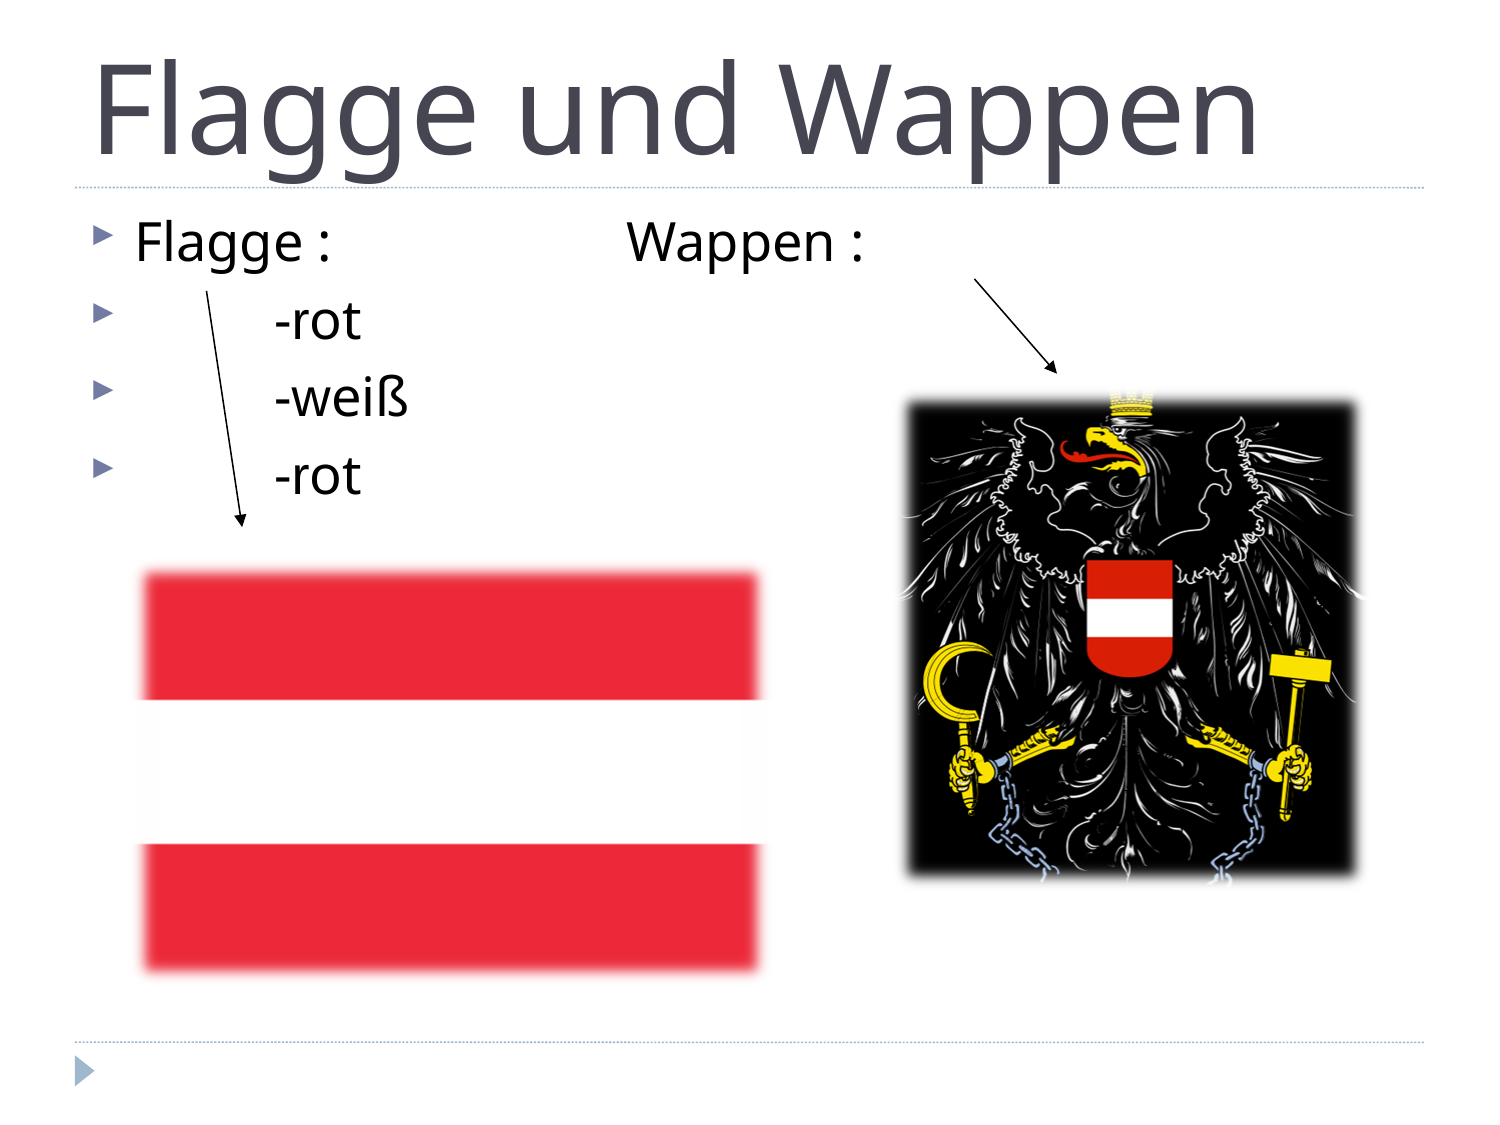

Flagge und Wappen
Flagge : Wappen :
 -rot
 -weiß
 -rot